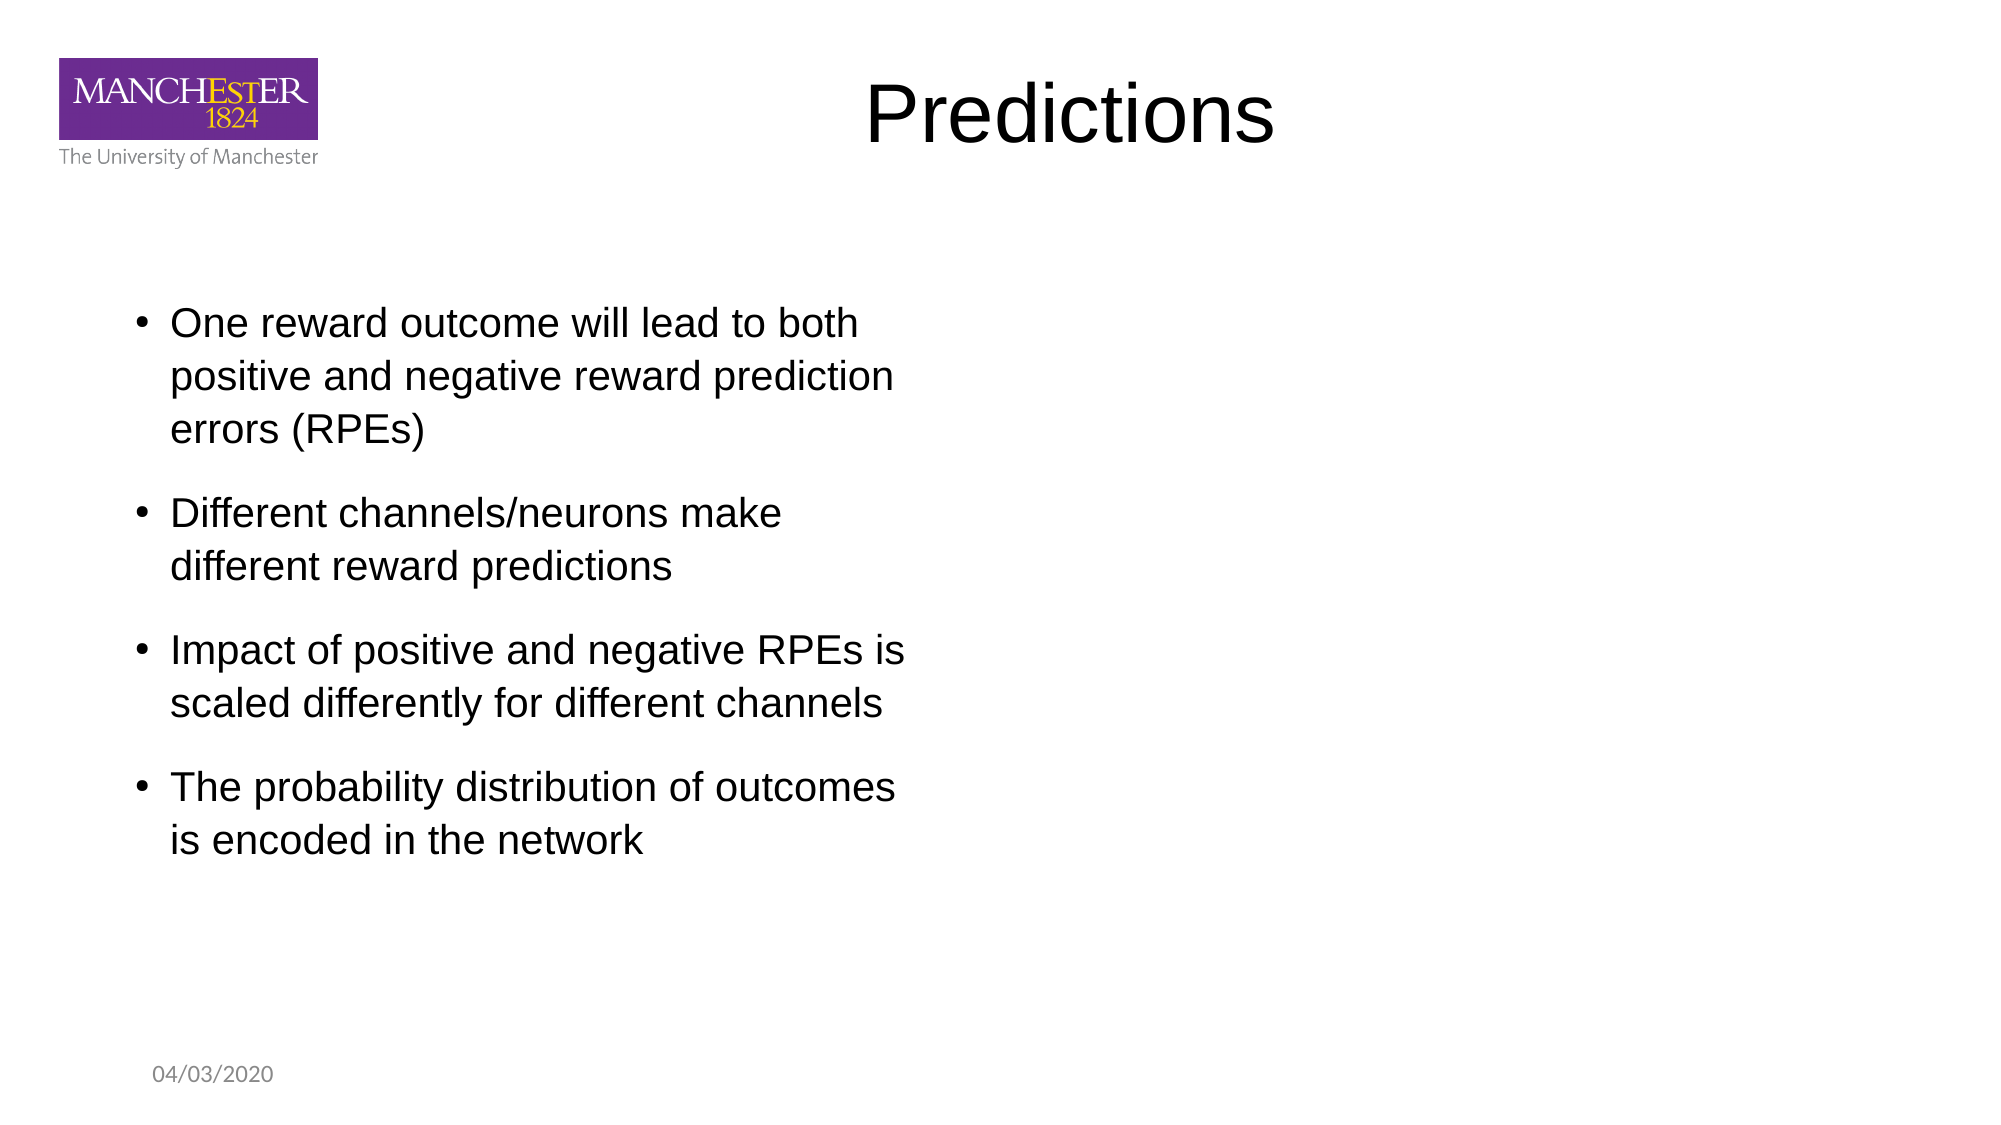

# Predictions
One reward outcome will lead to both positive and negative reward prediction errors (RPEs)
Different channels/neurons make different reward predictions
Impact of positive and negative RPEs is scaled differently for different channels
The probability distribution of outcomes is encoded in the network
04/03/2020